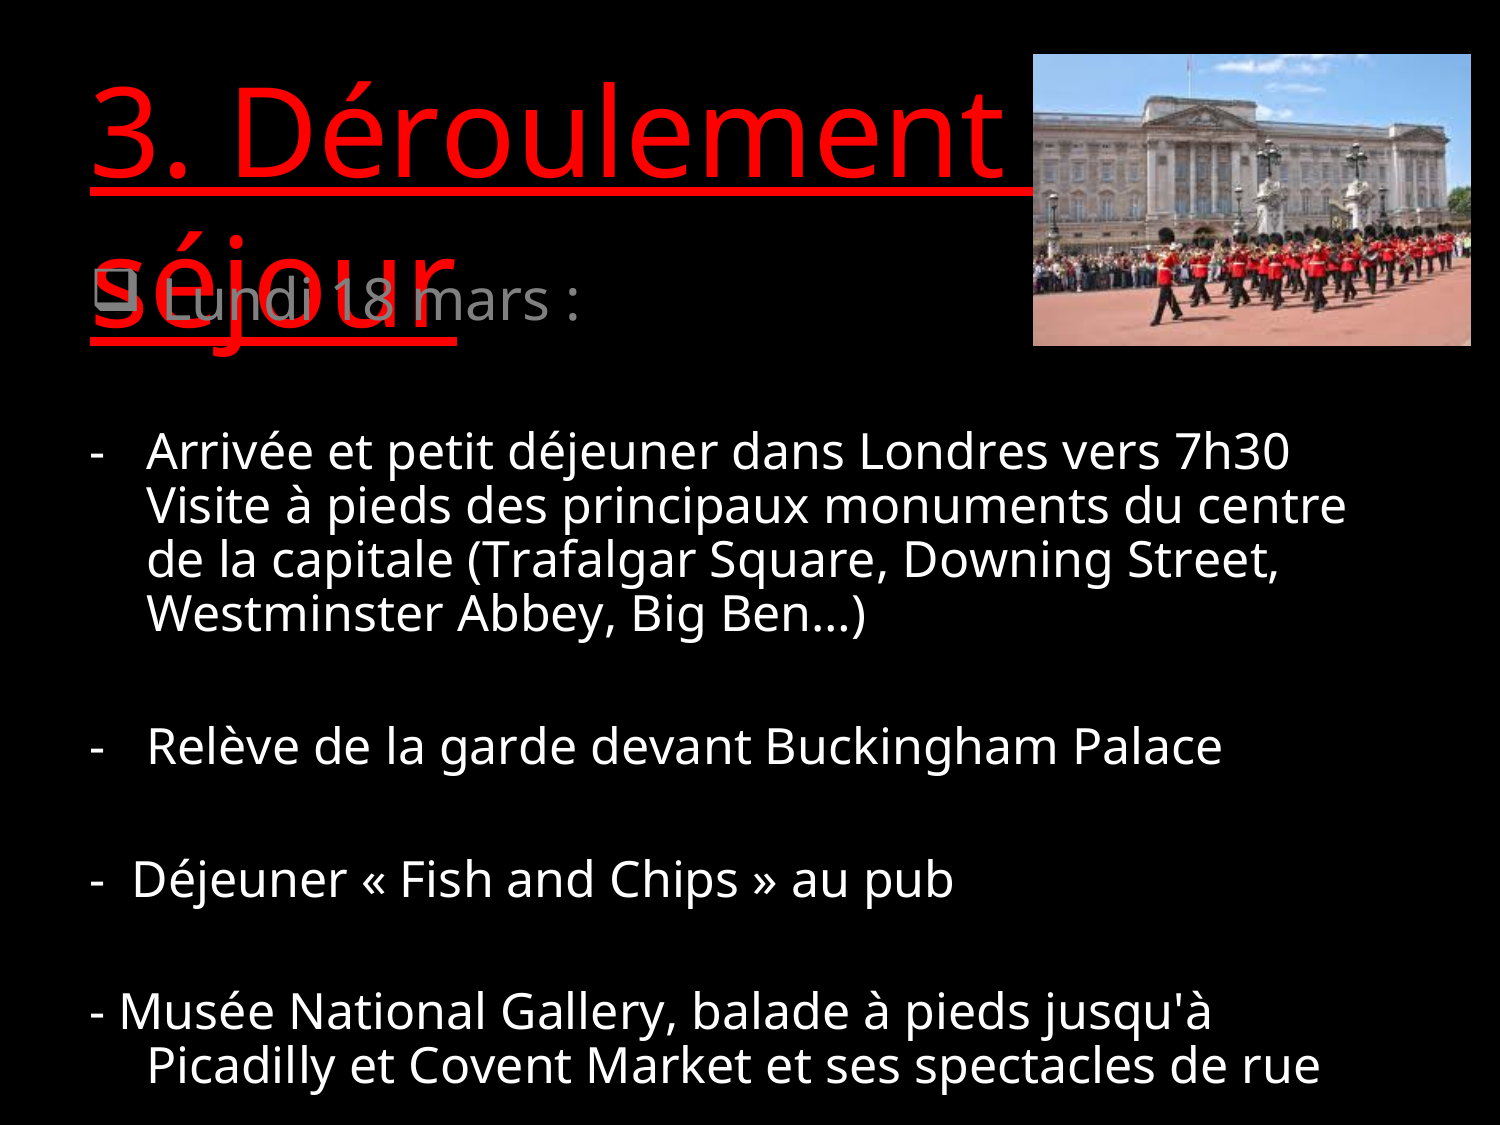

# 3. Déroulement du séjour
 Lundi 18 mars :
Arrivée et petit déjeuner dans Londres vers 7h30 Visite à pieds des principaux monuments du centre de la capitale (Trafalgar Square, Downing Street, Westminster Abbey, Big Ben…)
Relève de la garde devant Buckingham Palace
- Déjeuner « Fish and Chips » au pub
- Musée National Gallery, balade à pieds jusqu'à Picadilly et Covent Market et ses spectacles de rue